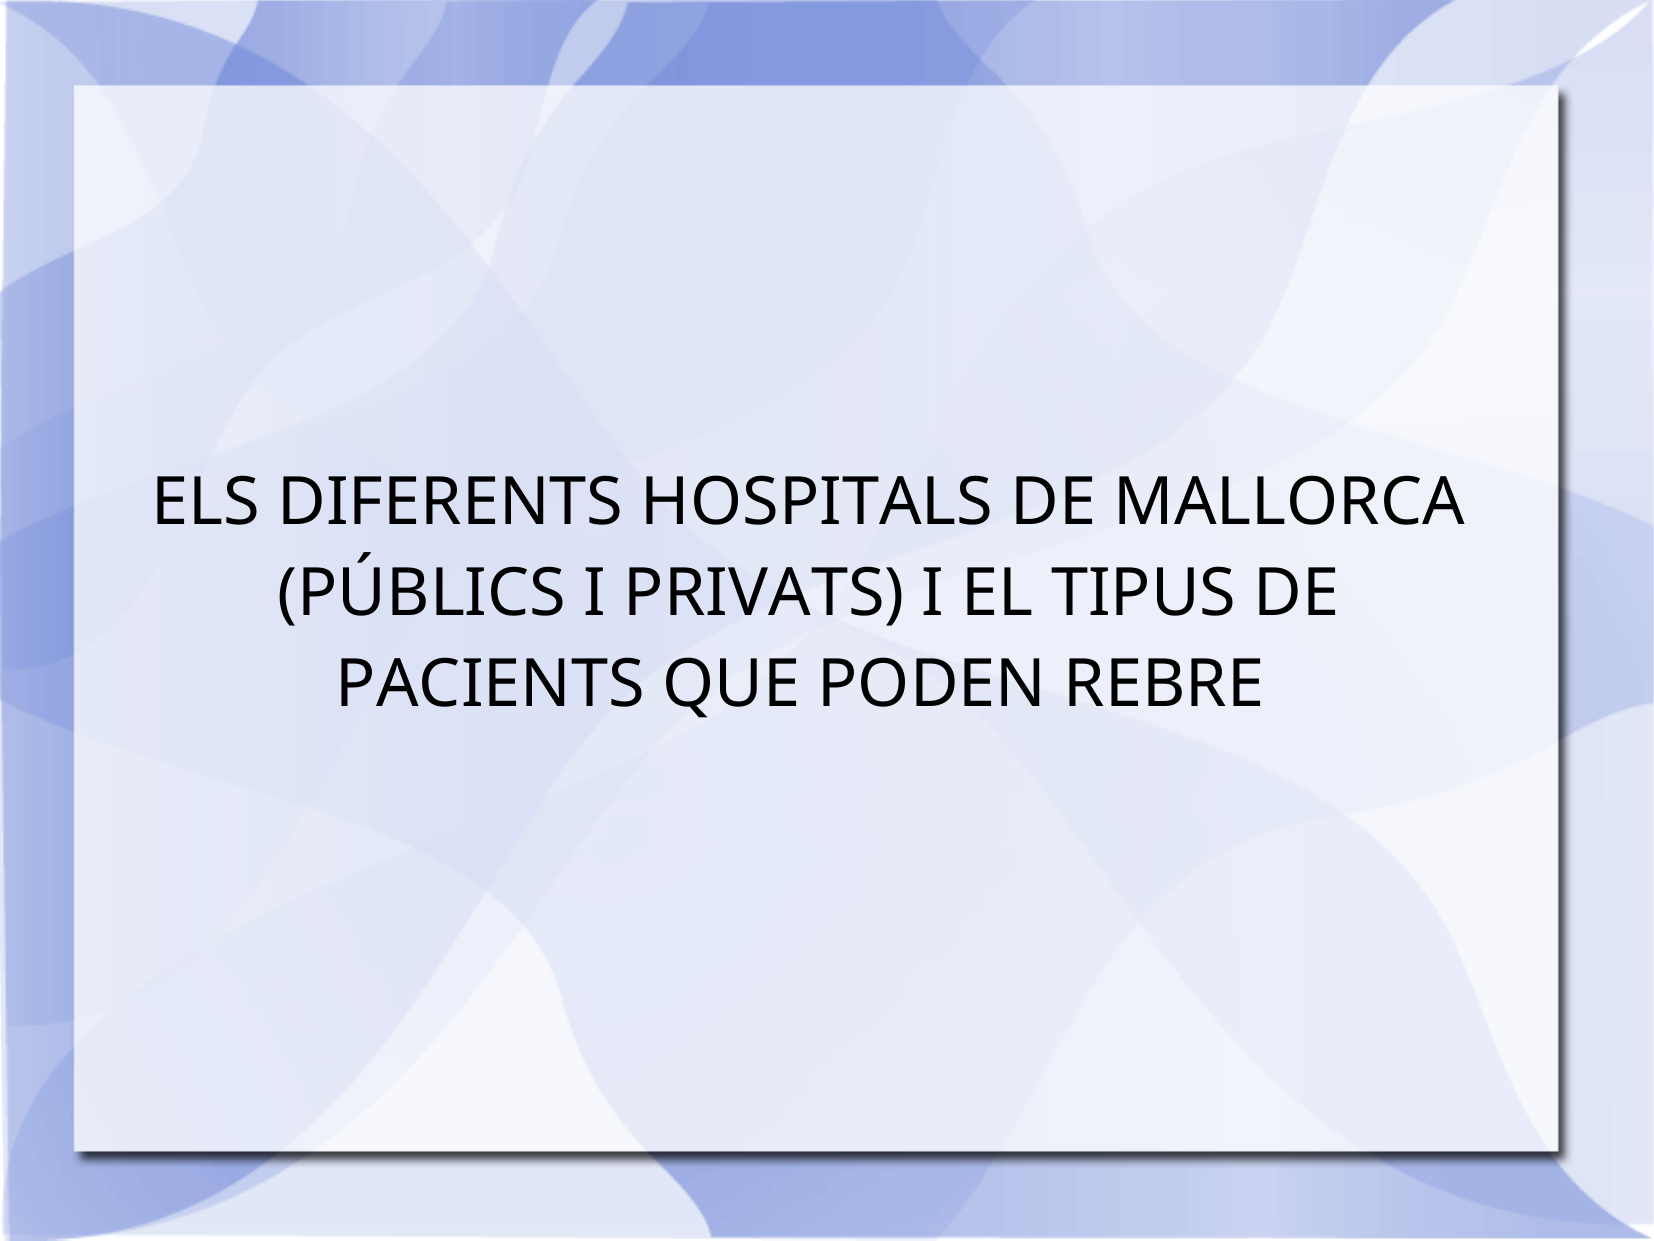

#
ELS DIFERENTS HOSPITALS DE MALLORCA (PÚBLICS I PRIVATS) I EL TIPUS DE PACIENTS QUE PODEN REBRE